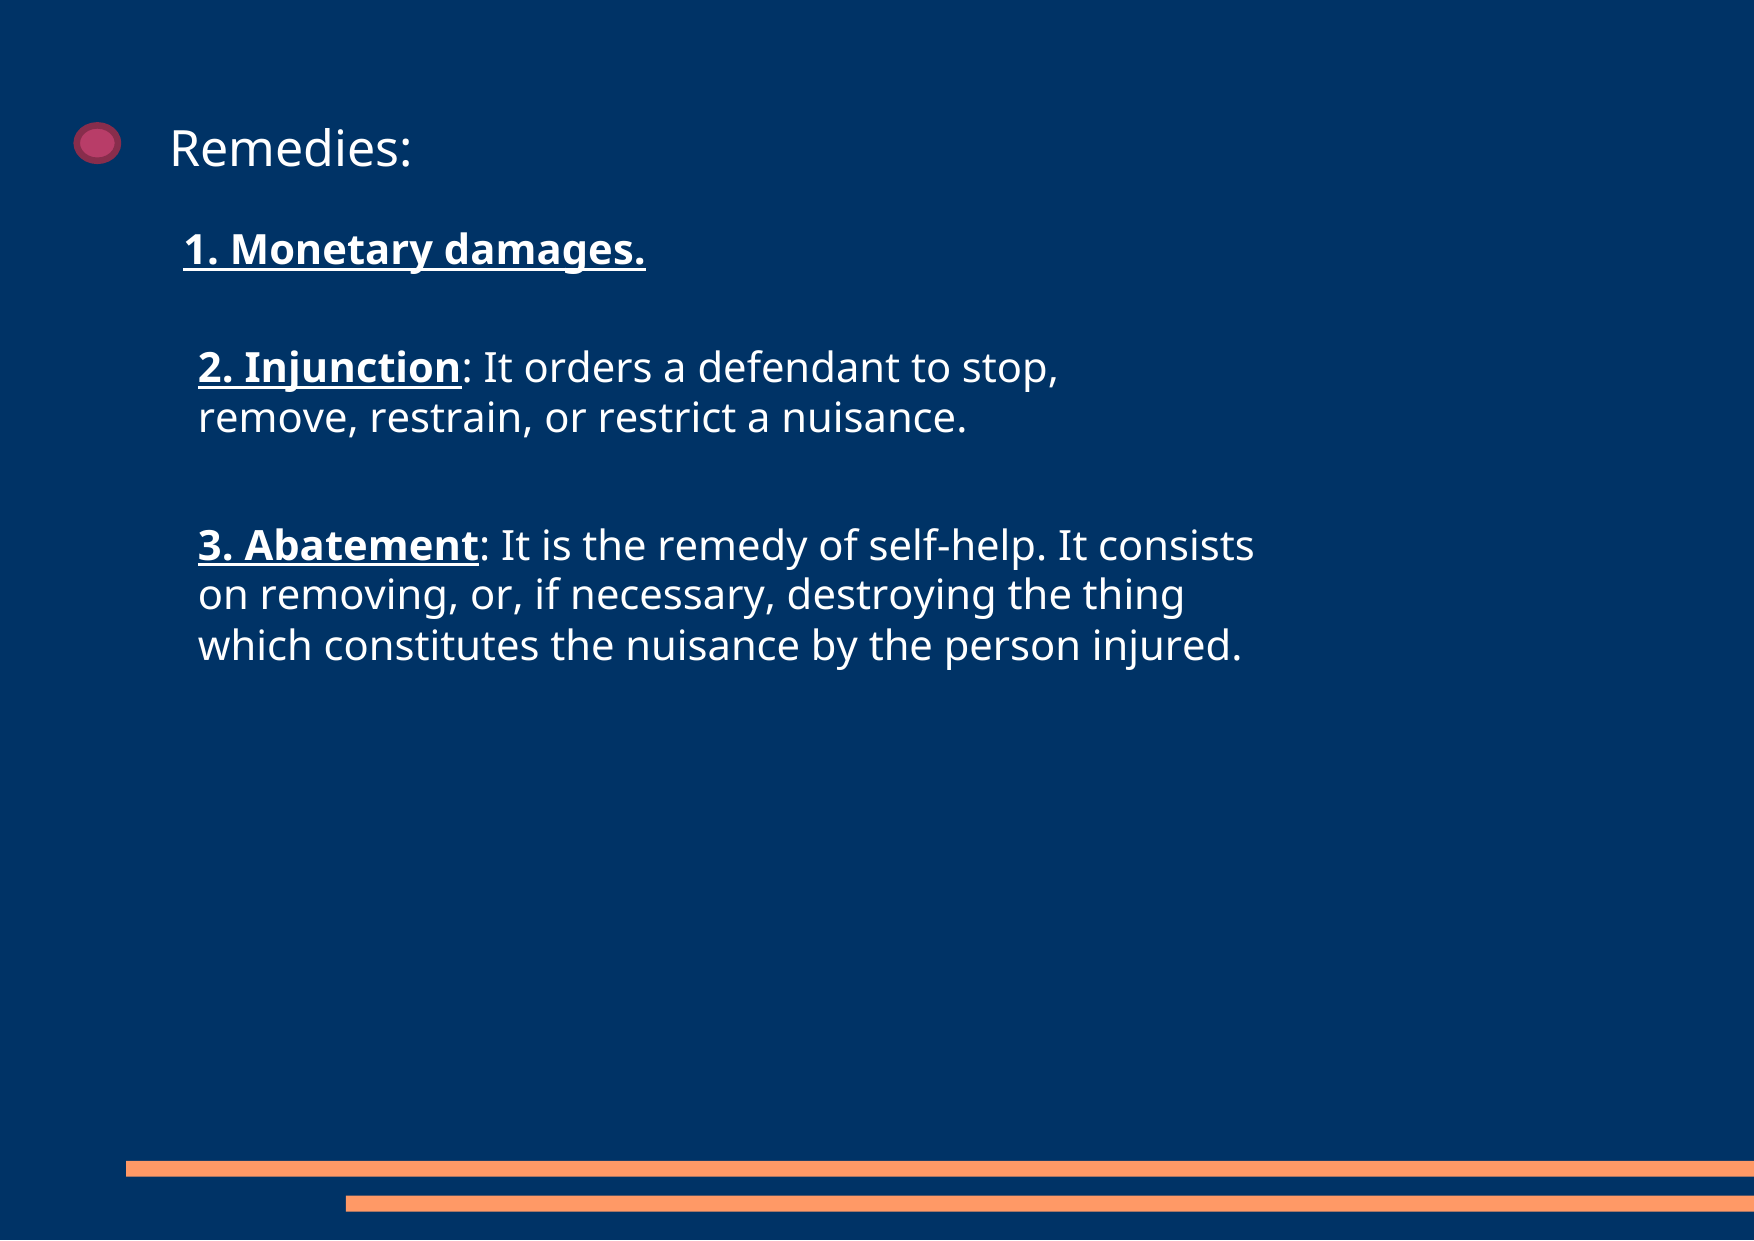

Remedies:
1. Monetary damages.
2. Injunction: It orders a defendant to stop, remove, restrain, or restrict a nuisance.
3. Abatement: It is the remedy of self-help. It consists on removing, or, if necessary, destroying the thing which constitutes the nuisance by the person injured.